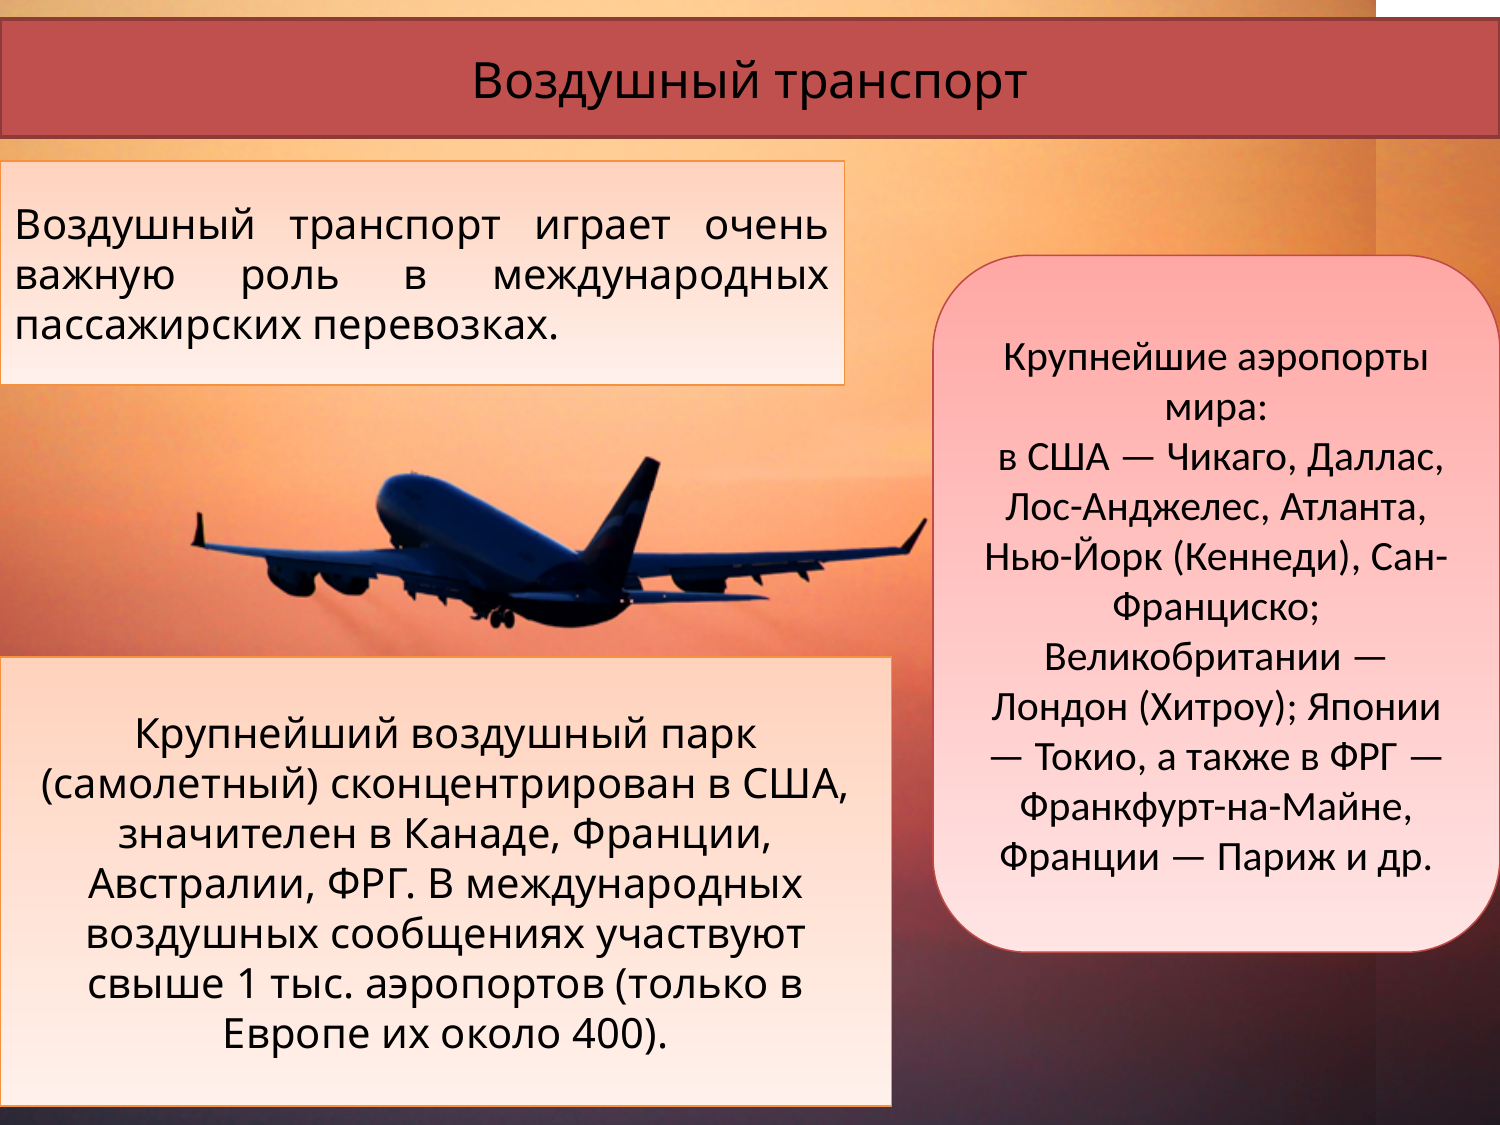

Воздушный транспорт
Воздушный транспорт играет очень важную роль в международных пассажирских перевозках.
Крупнейшие аэропорты мира:
 в США — Чикаго, Даллас, Лос-Анджелес, Атланта, Нью-Йорк (Кеннеди), Сан-Франциско; Великобритании — Лондон (Хитроу); Японии — Токио, а также в ФРГ — Франкфурт-на-Майне, Франции — Париж и др.
Крупнейший воздушный парк (самолетный) сконцентрирован в США, значителен в Канаде, Франции, Австралии, ФРГ. В международных воздушных сообщениях участвуют свыше 1 тыс. аэропортов (только в Европе их около 400).